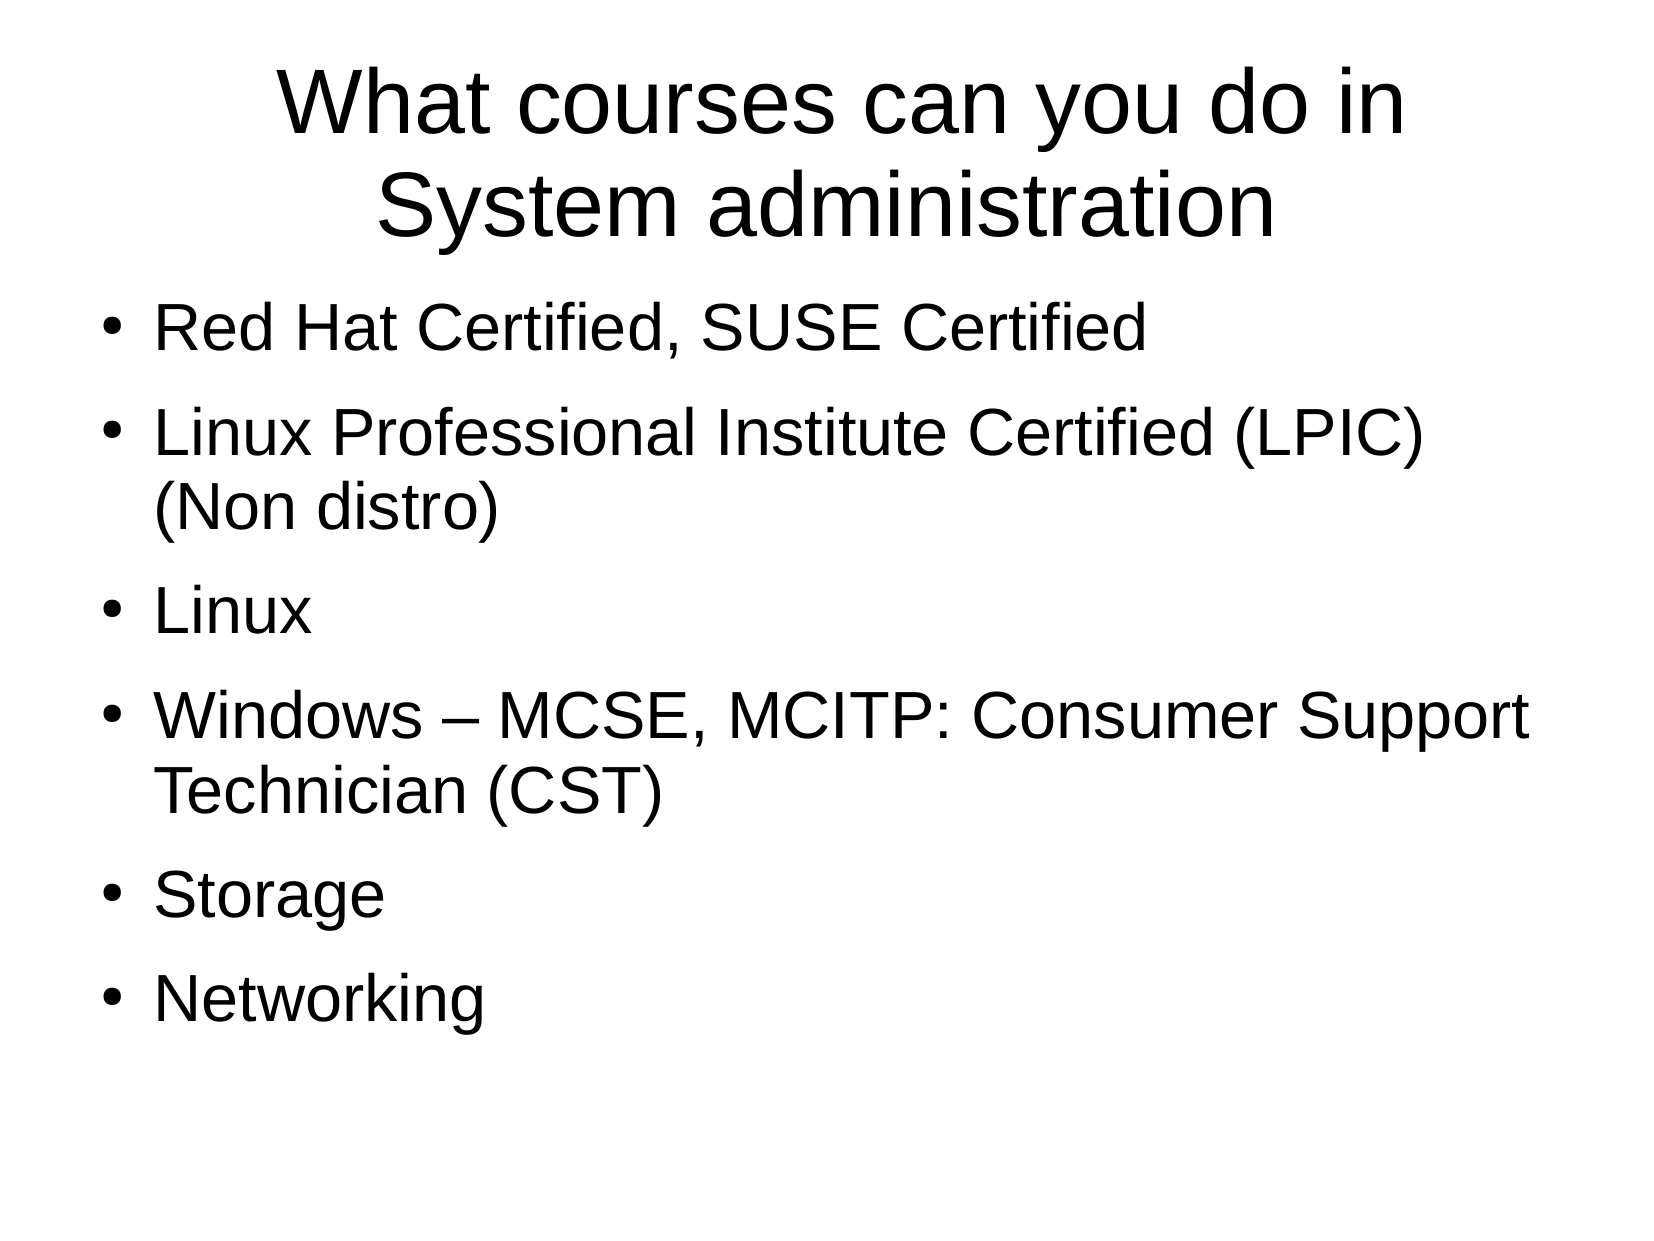

# What courses can you do in System administration
Red Hat Certified, SUSE Certified
Linux Professional Institute Certified (LPIC) (Non distro)
Linux
Windows – MCSE, MCITP: Consumer Support Technician (CST)
Storage
Networking